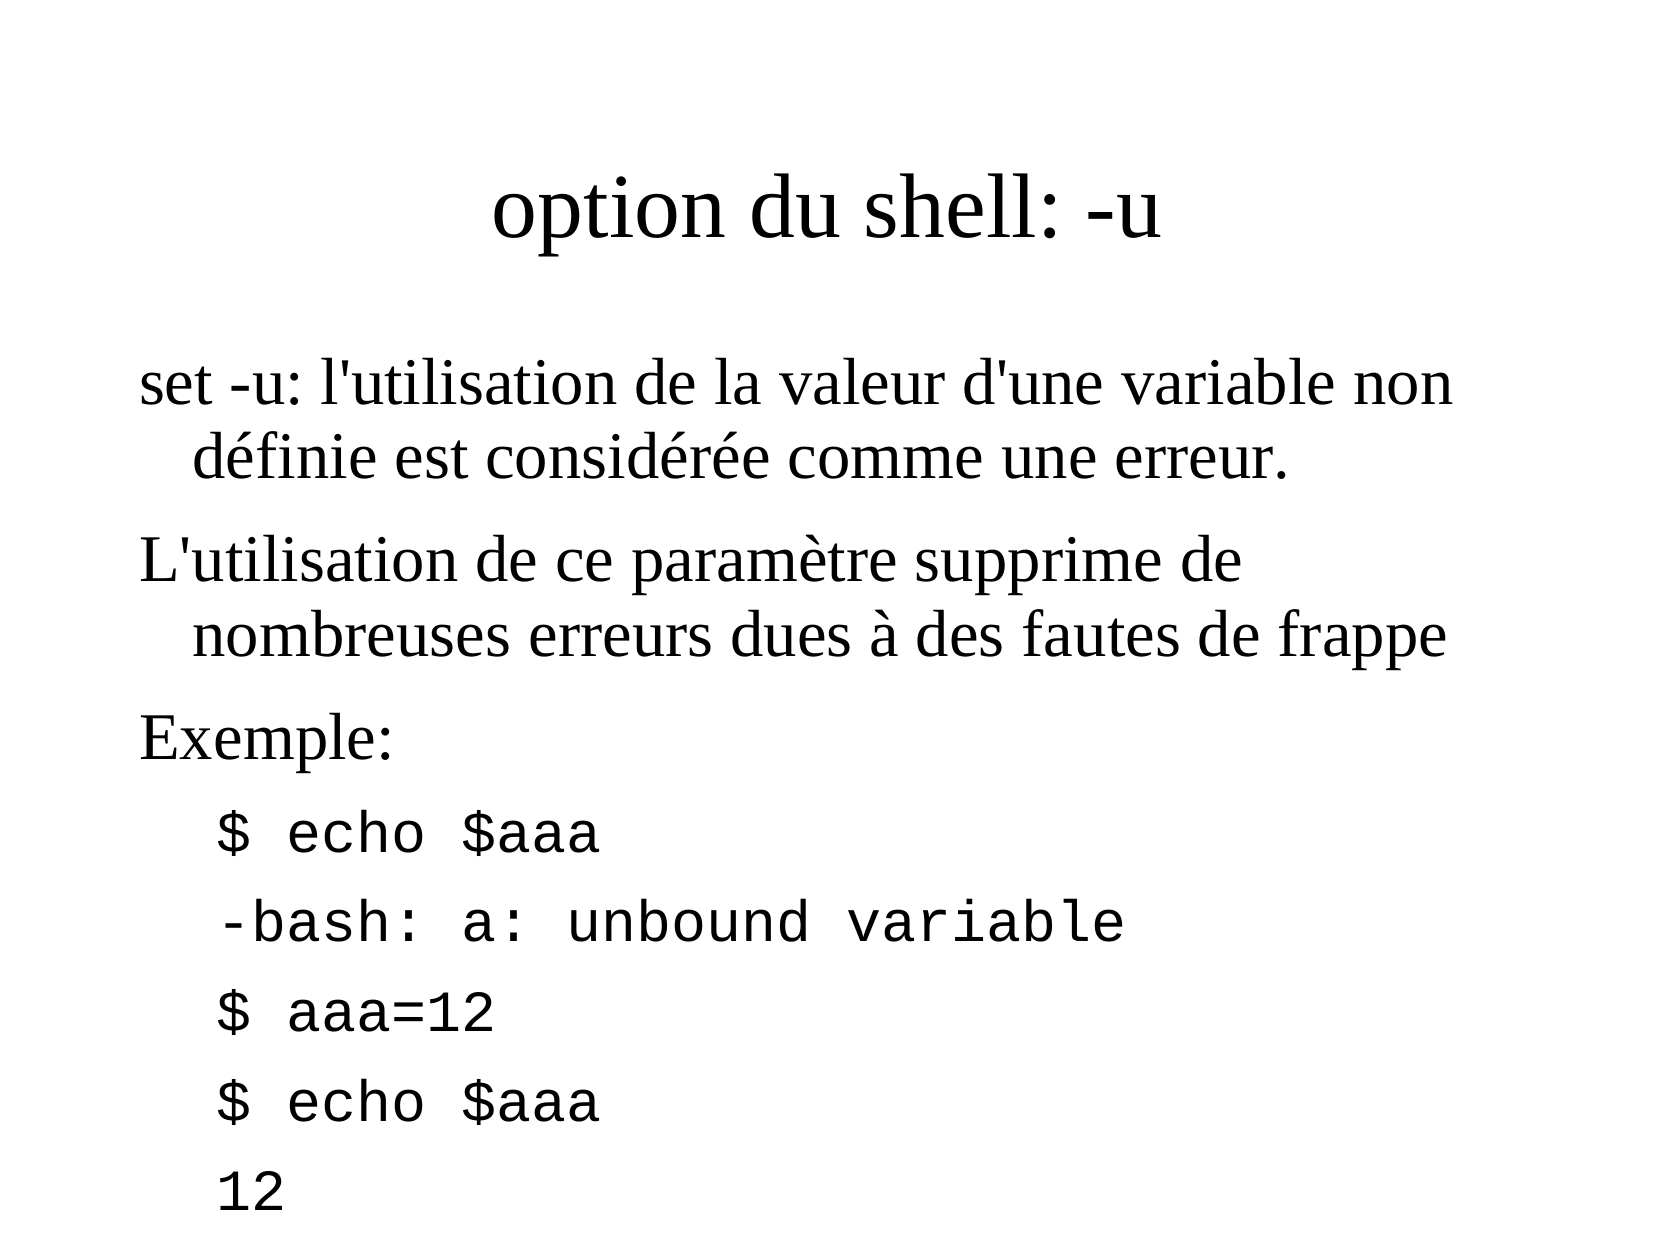

# option du shell: -u
set -u: l'utilisation de la valeur d'une variable non définie est considérée comme une erreur.
L'utilisation de ce paramètre supprime de nombreuses erreurs dues à des fautes de frappe
Exemple:
$ echo $aaa
-bash: a: unbound variable
$ aaa=12
$ echo $aaa
12